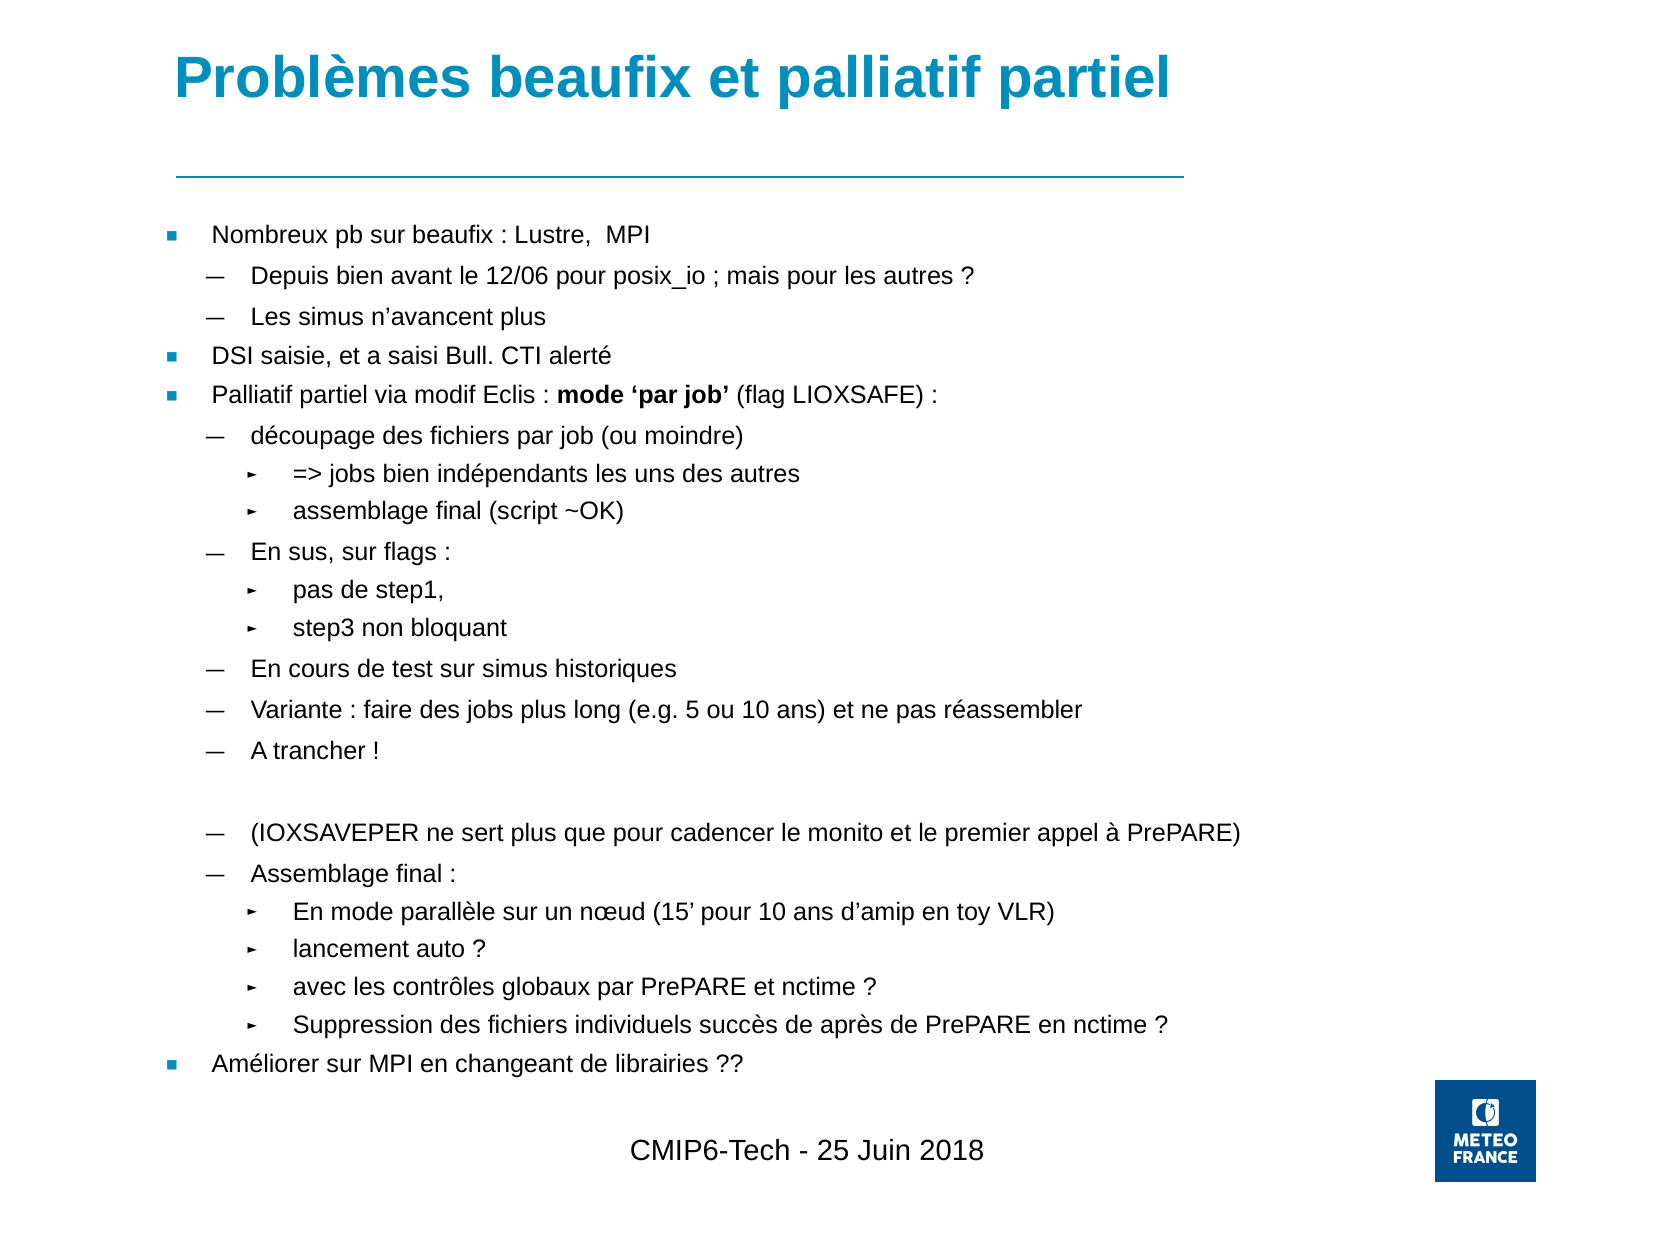

# Problèmes beaufix et palliatif partiel
Nombreux pb sur beaufix : Lustre, MPI
Depuis bien avant le 12/06 pour posix_io ; mais pour les autres ?
Les simus n’avancent plus
DSI saisie, et a saisi Bull. CTI alerté
Palliatif partiel via modif Eclis : mode ‘par job’ (flag LIOXSAFE) :
découpage des fichiers par job (ou moindre)
=> jobs bien indépendants les uns des autres
assemblage final (script ~OK)
En sus, sur flags :
pas de step1,
step3 non bloquant
En cours de test sur simus historiques
Variante : faire des jobs plus long (e.g. 5 ou 10 ans) et ne pas réassembler
A trancher !
(IOXSAVEPER ne sert plus que pour cadencer le monito et le premier appel à PrePARE)
Assemblage final :
En mode parallèle sur un nœud (15’ pour 10 ans d’amip en toy VLR)
lancement auto ?
avec les contrôles globaux par PrePARE et nctime ?
Suppression des fichiers individuels succès de après de PrePARE en nctime ?
Améliorer sur MPI en changeant de librairies ??
CMIP6-Tech - 25 Juin 2018